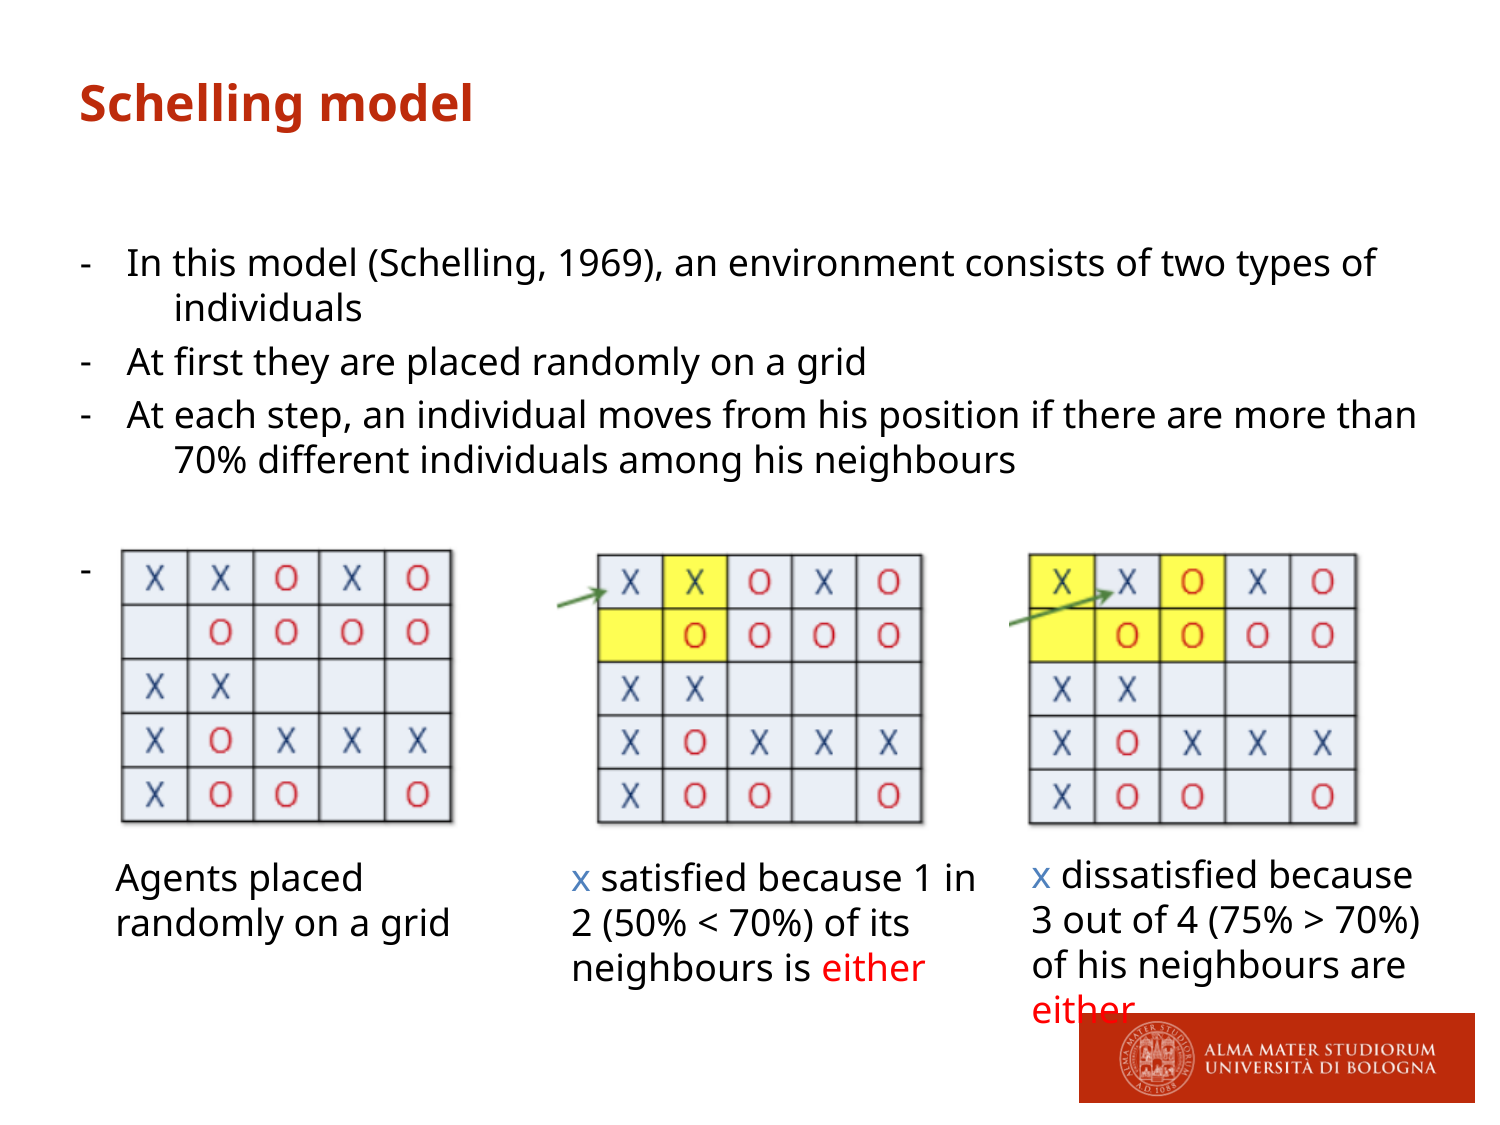

# Schelling model
In this model (Schelling, 1969), an environment consists of two types of individuals
At first they are placed randomly on a grid
At each step, an individual moves from his position if there are more than 70% different individuals among his neighbours
x dissatisfied because 3 out of 4 (75% > 70%) of his neighbours are either
Agents placed randomly on a grid
x satisfied because 1 in 2 (50% < 70%) of its neighbours is either